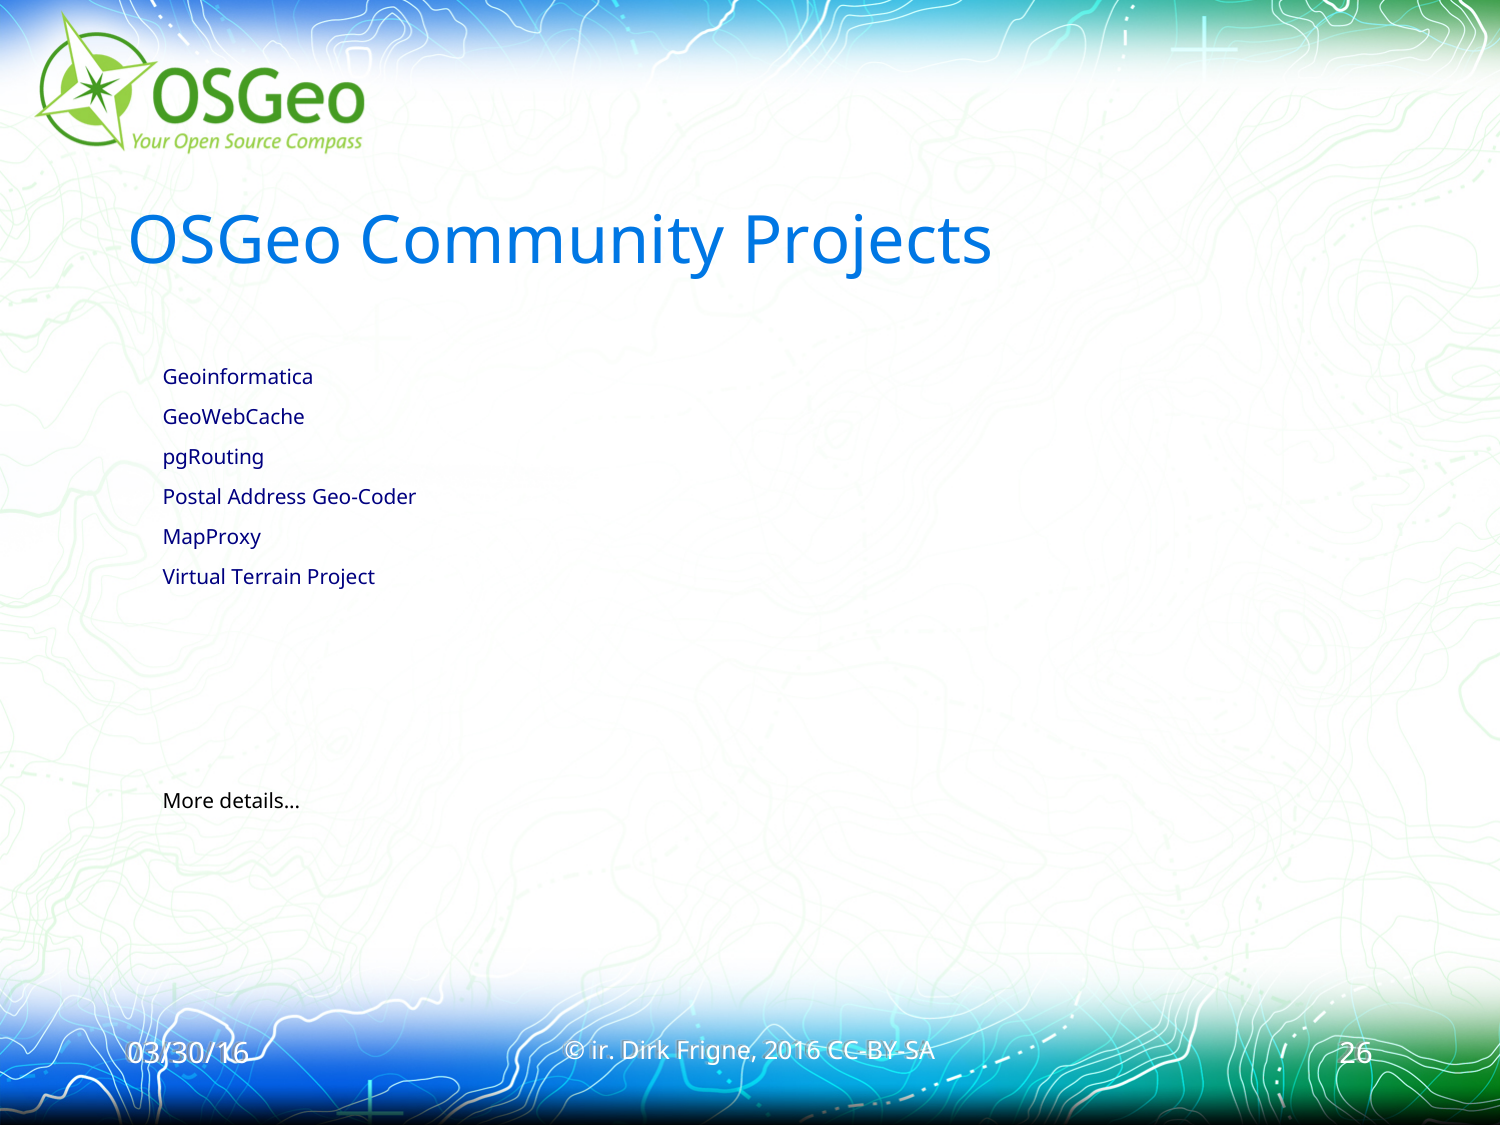

# OSGeo Community Projects
Geoinformatica
GeoWebCache
pgRouting
Postal Address Geo-Coder
MapProxy
Virtual Terrain Project
More details...
03/30/16
© ir. Dirk Frigne, 2016 CC-BY-SA
26